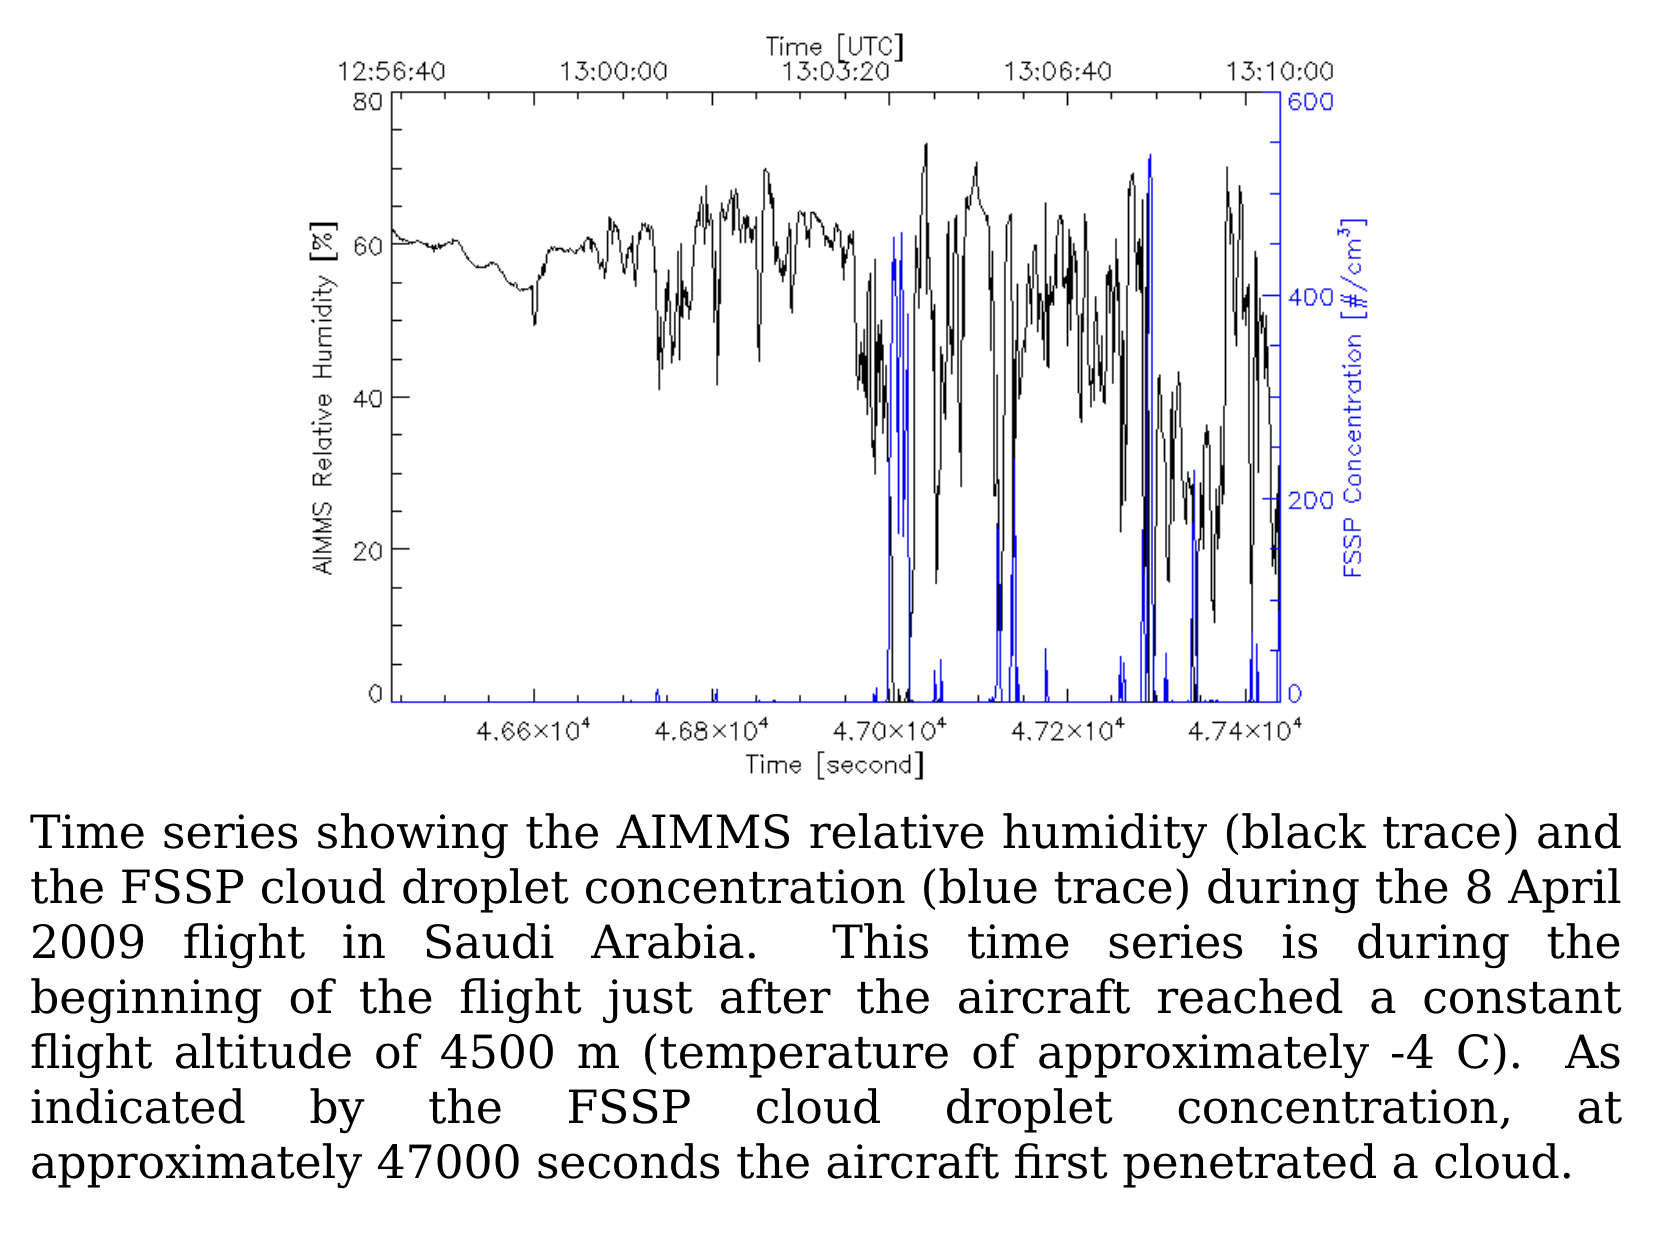

Time series showing the AIMMS relative humidity (black trace) and the FSSP cloud droplet concentration (blue trace) during the 8 April 2009 flight in Saudi Arabia. This time series is during the beginning of the flight just after the aircraft reached a constant flight altitude of 4500 m (temperature of approximately -4 C). As indicated by the FSSP cloud droplet concentration, at approximately 47000 seconds the aircraft first penetrated a cloud.